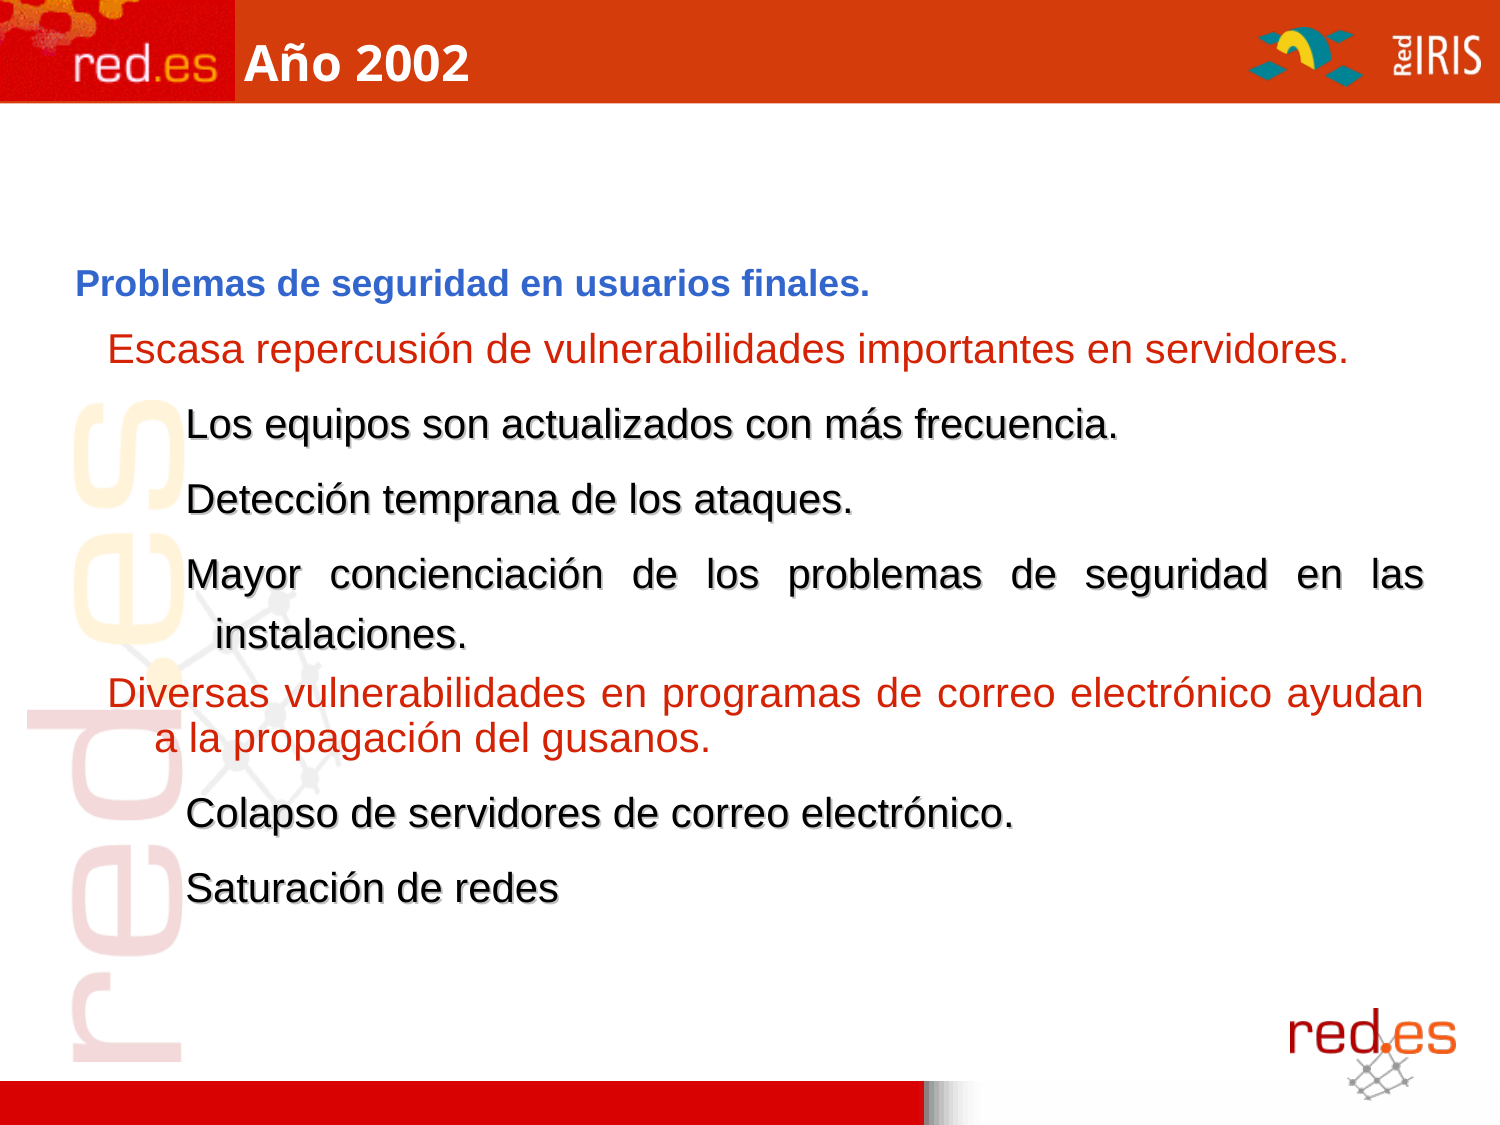

# Año 2002
Problemas de seguridad en usuarios finales.
Escasa repercusión de vulnerabilidades importantes en servidores.
Los equipos son actualizados con más frecuencia.
Detección temprana de los ataques.
Mayor concienciación de los problemas de seguridad en las instalaciones.
Diversas vulnerabilidades en programas de correo electrónico ayudan a la propagación del gusanos.
Colapso de servidores de correo electrónico.
Saturación de redes